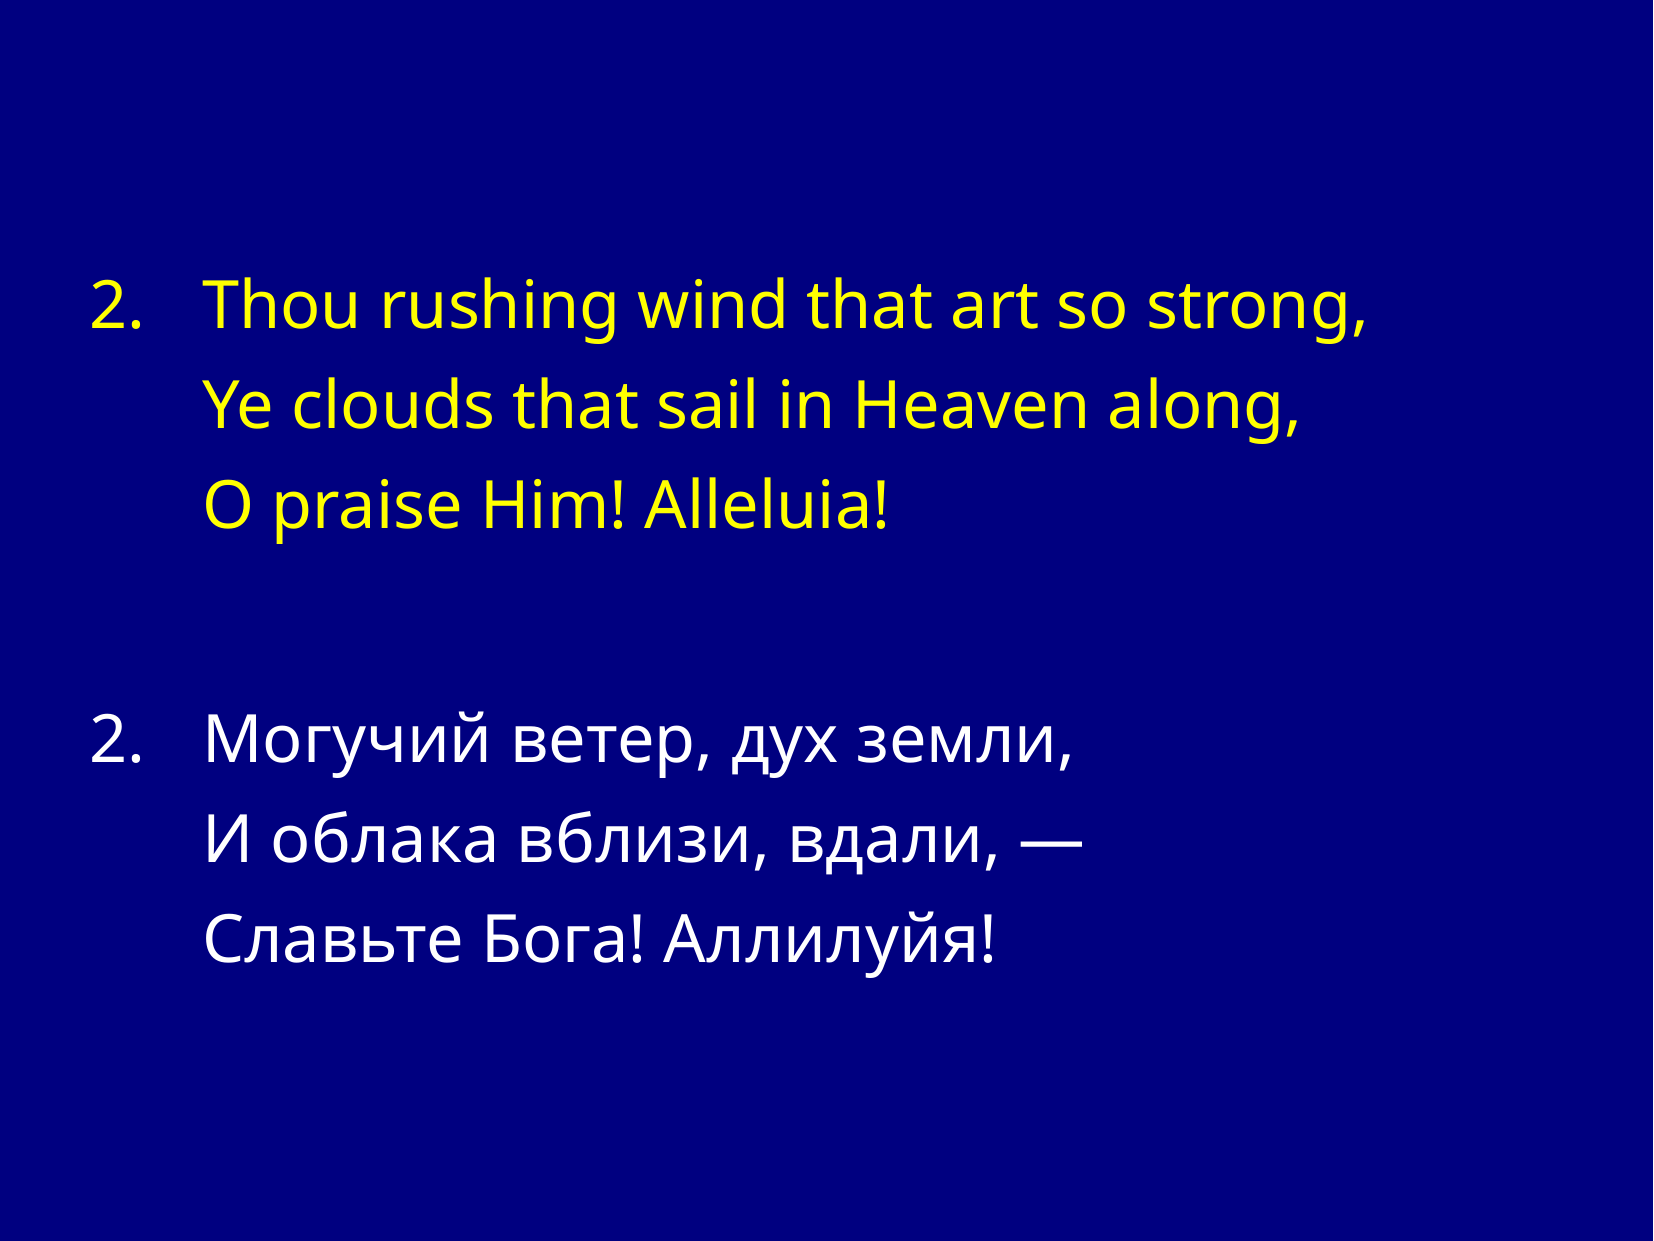

2.	Thou rushing wind that art so strong,
	Ye clouds that sail in Heaven along,
	O praise Him! Alleluia!
2.	Могучий ветер, дух земли,
	И облака вблизи, вдали, ―
	Славьте Бога! Аллилуйя!